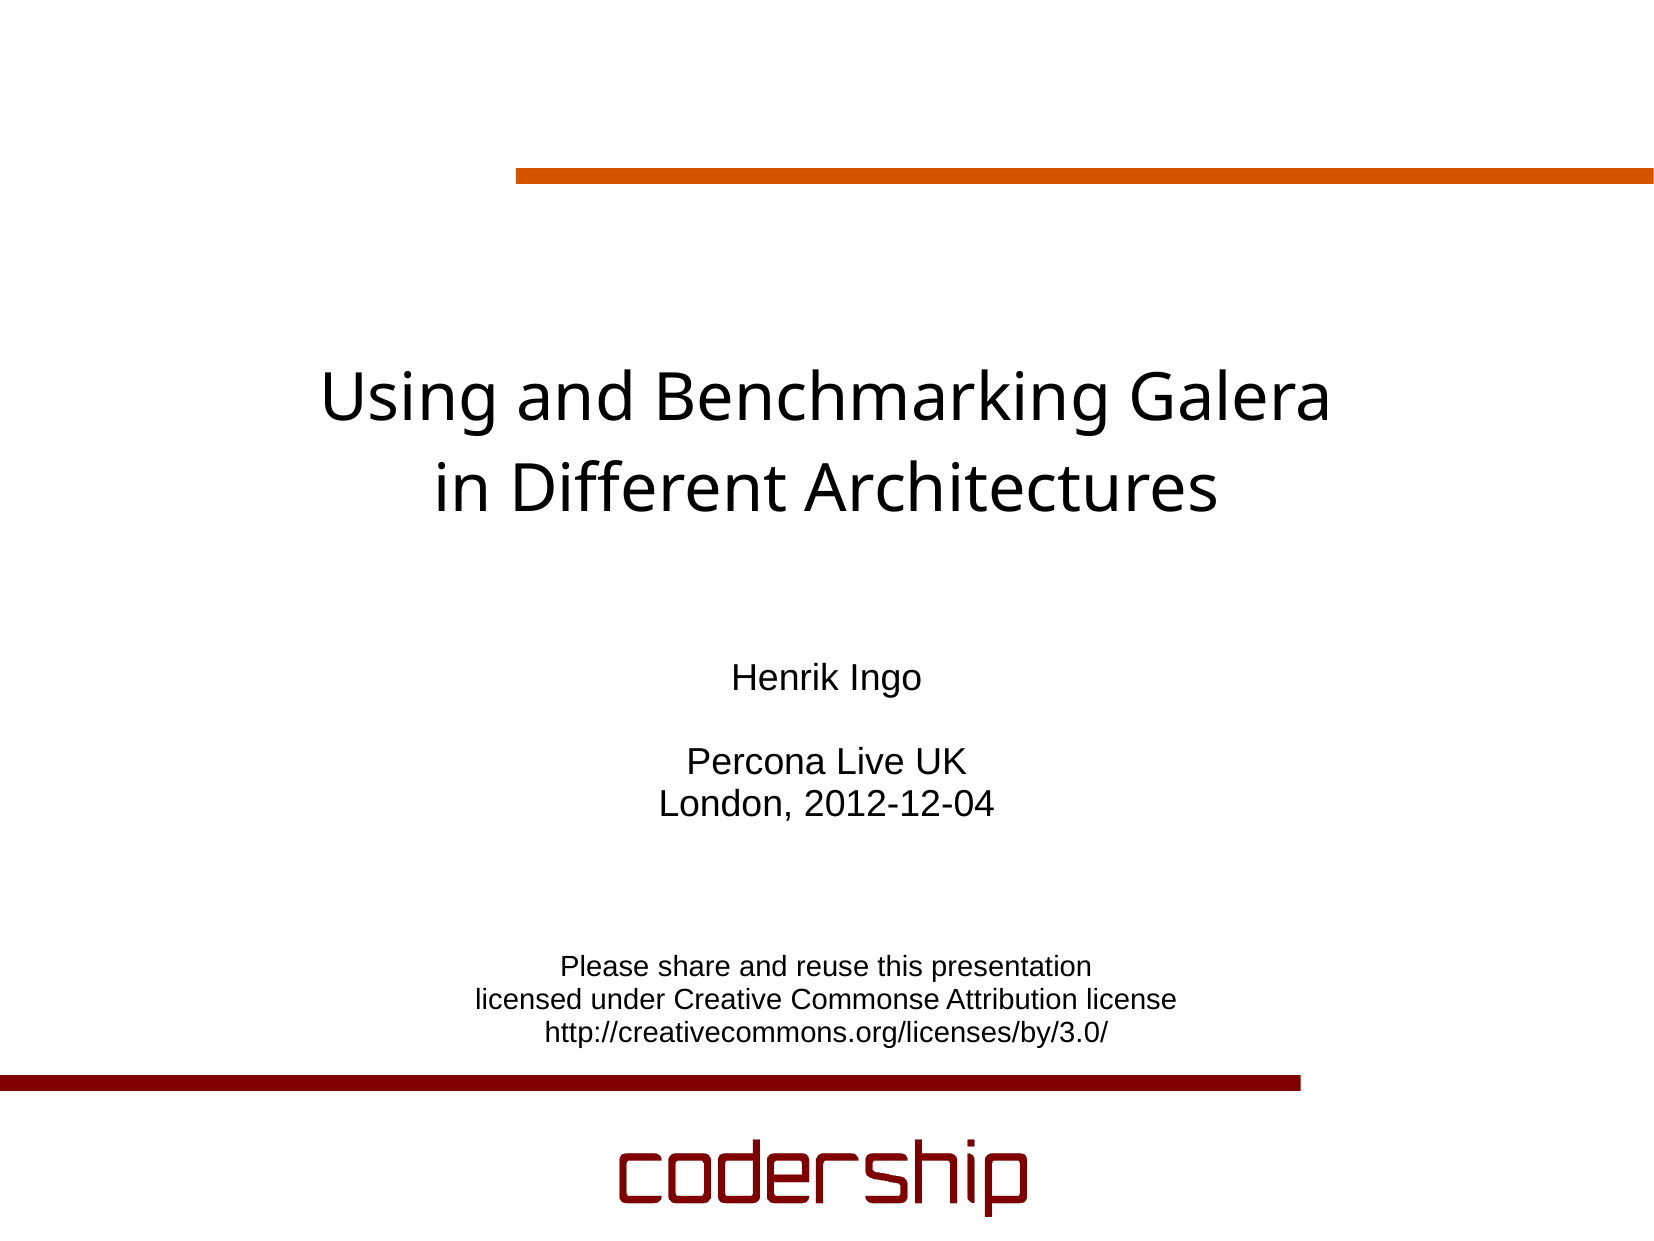

# Using and Benchmarking Galera in Different Architectures
Henrik Ingo
Percona Live UK
London, 2012-12-04
Please share and reuse this presentation
licensed under Creative Commonse Attribution license
http://creativecommons.org/licenses/by/3.0/